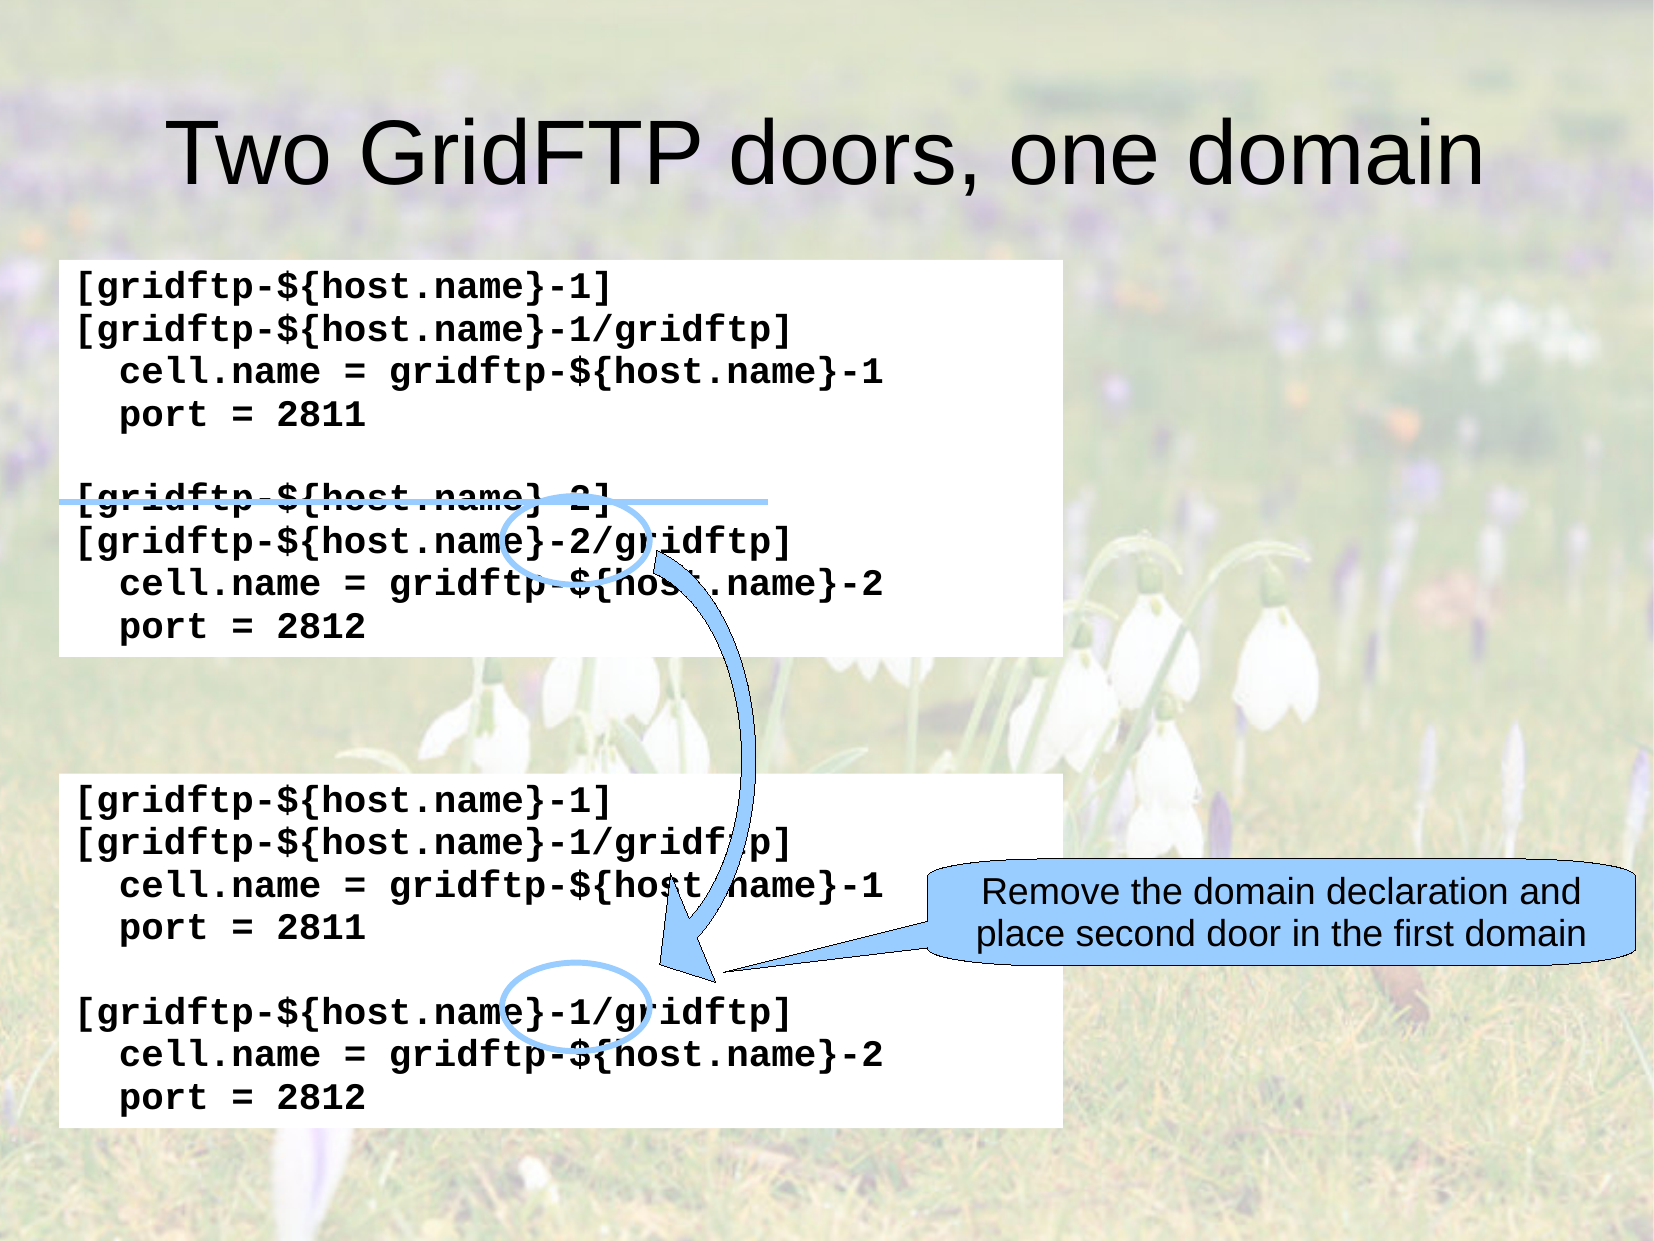

# Two GridFTP doors, one domain
[gridftp-${host.name}-1]
[gridftp-${host.name}-1/gridftp]
 cell.name = gridftp-${host.name}-1
 port = 2811
[gridftp-${host.name}-2]
[gridftp-${host.name}-2/gridftp]
 cell.name = gridftp-${host.name}-2
 port = 2812
[gridftp-${host.name}-1]
[gridftp-${host.name}-1/gridftp]
 cell.name = gridftp-${host.name}-1
 port = 2811
[gridftp-${host.name}-1/gridftp]
 cell.name = gridftp-${host.name}-2
 port = 2812
Remove the domain declaration and place second door in the first domain